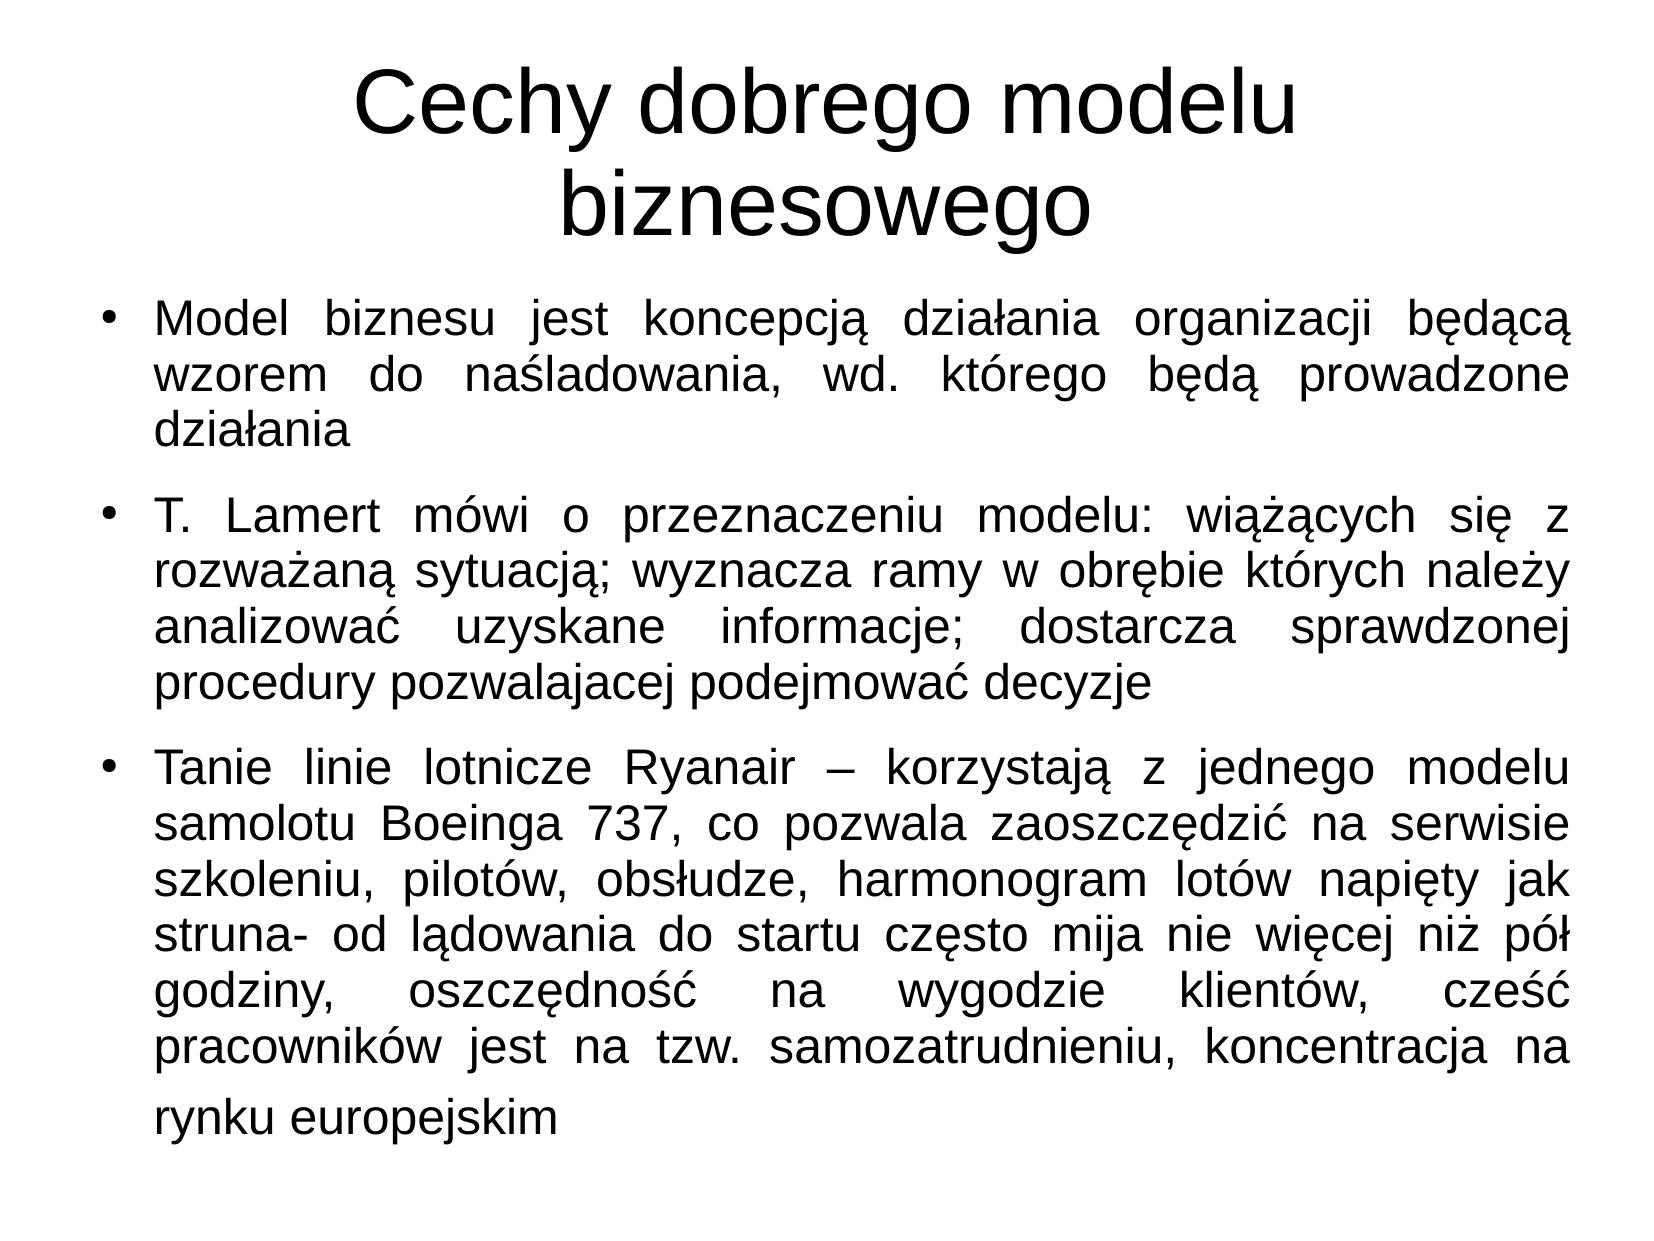

# Cechy dobrego modelu biznesowego
Model biznesu jest koncepcją działania organizacji będącą wzorem do naśladowania, wd. którego będą prowadzone działania
T. Lamert mówi o przeznaczeniu modelu: wiążących się z rozważaną sytuacją; wyznacza ramy w obrębie których należy analizować uzyskane informacje; dostarcza sprawdzonej procedury pozwalajacej podejmować decyzje
Tanie linie lotnicze Ryanair – korzystają z jednego modelu samolotu Boeinga 737, co pozwala zaoszczędzić na serwisie szkoleniu, pilotów, obsłudze, harmonogram lotów napięty jak struna- od lądowania do startu często mija nie więcej niż pół godziny, oszczędność na wygodzie klientów, cześć pracowników jest na tzw. samozatrudnieniu, koncentracja na rynku europejskim